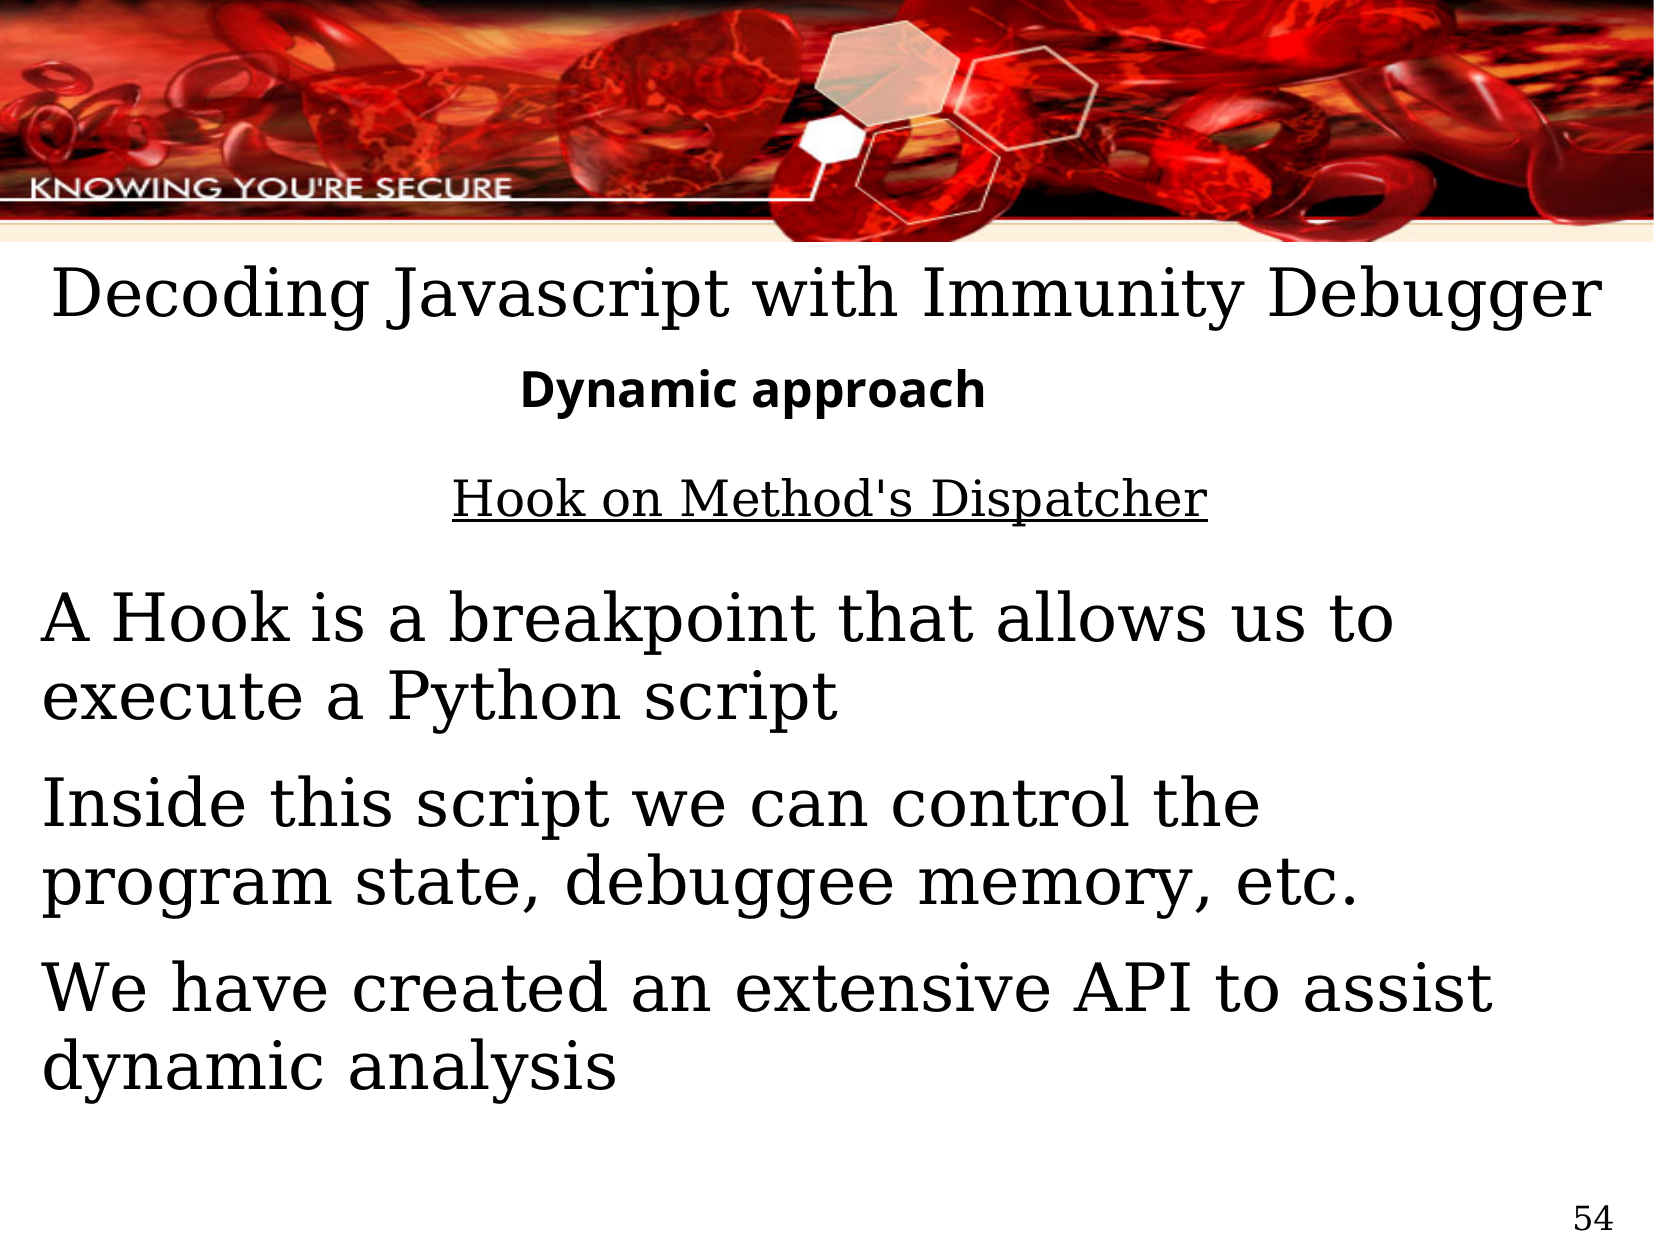

# Decoding Javascript with Immunity Debugger
Dynamic approach
Hook on Method's Dispatcher
A Hook is a breakpoint that allows us to execute a Python script
Inside this script we can control the program state, debuggee memory, etc.
We have created an extensive API to assist dynamic analysis